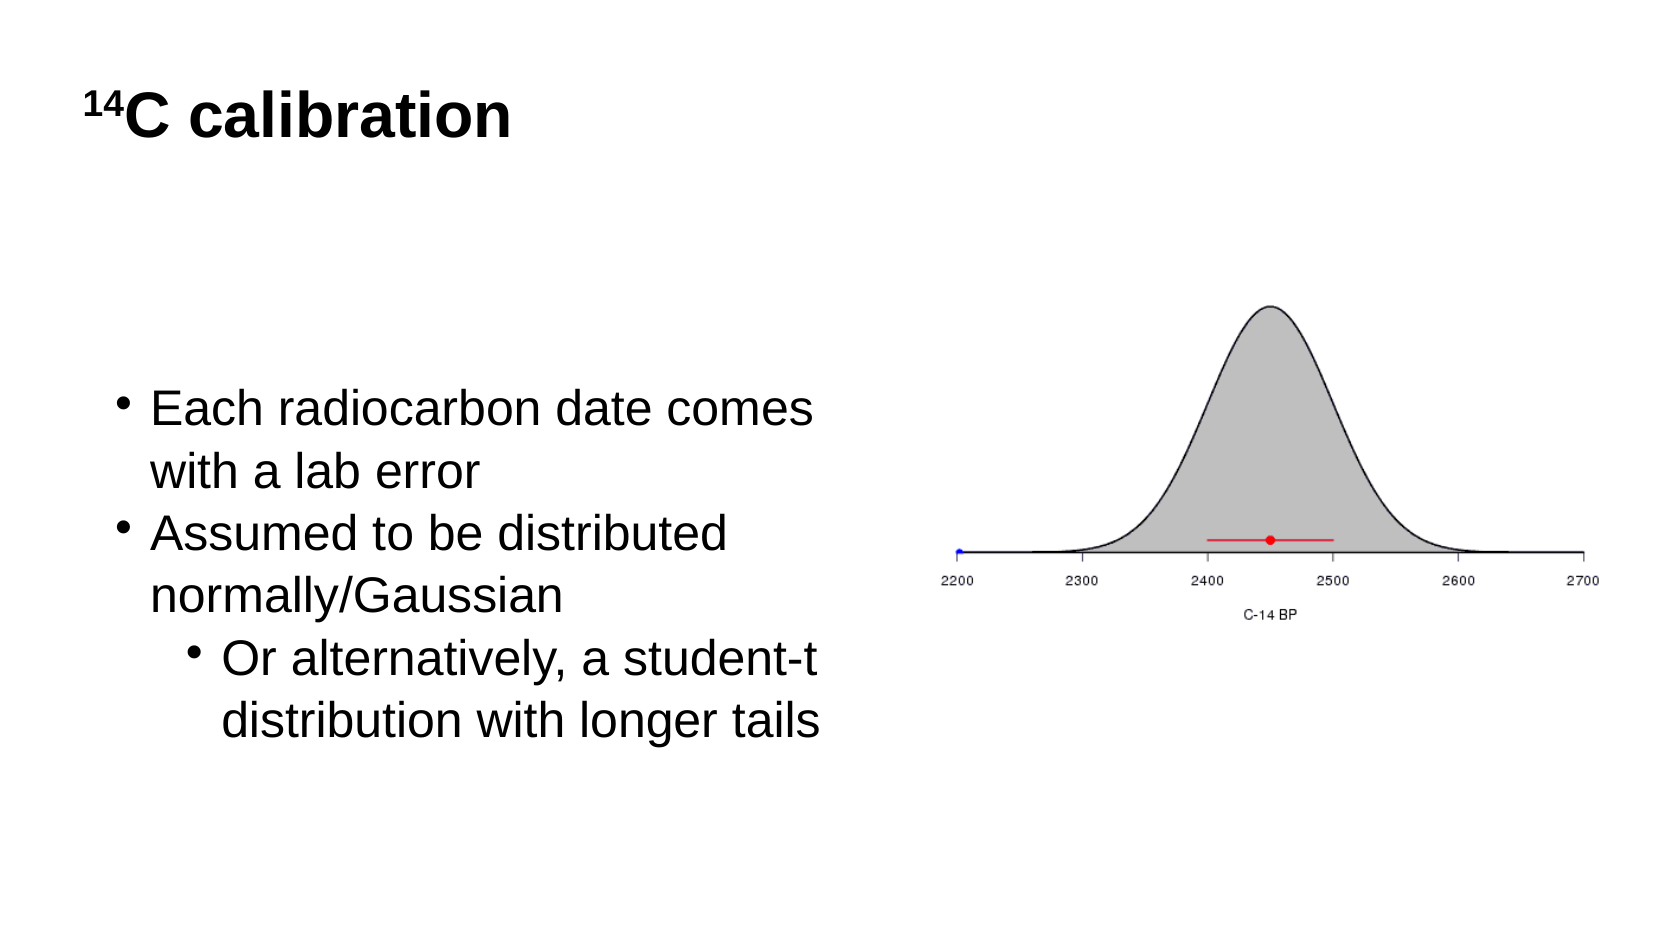

14C calibration
Each radiocarbon date comes with a lab error
Assumed to be distributed normally/Gaussian
Or alternatively, a student-t distribution with longer tails